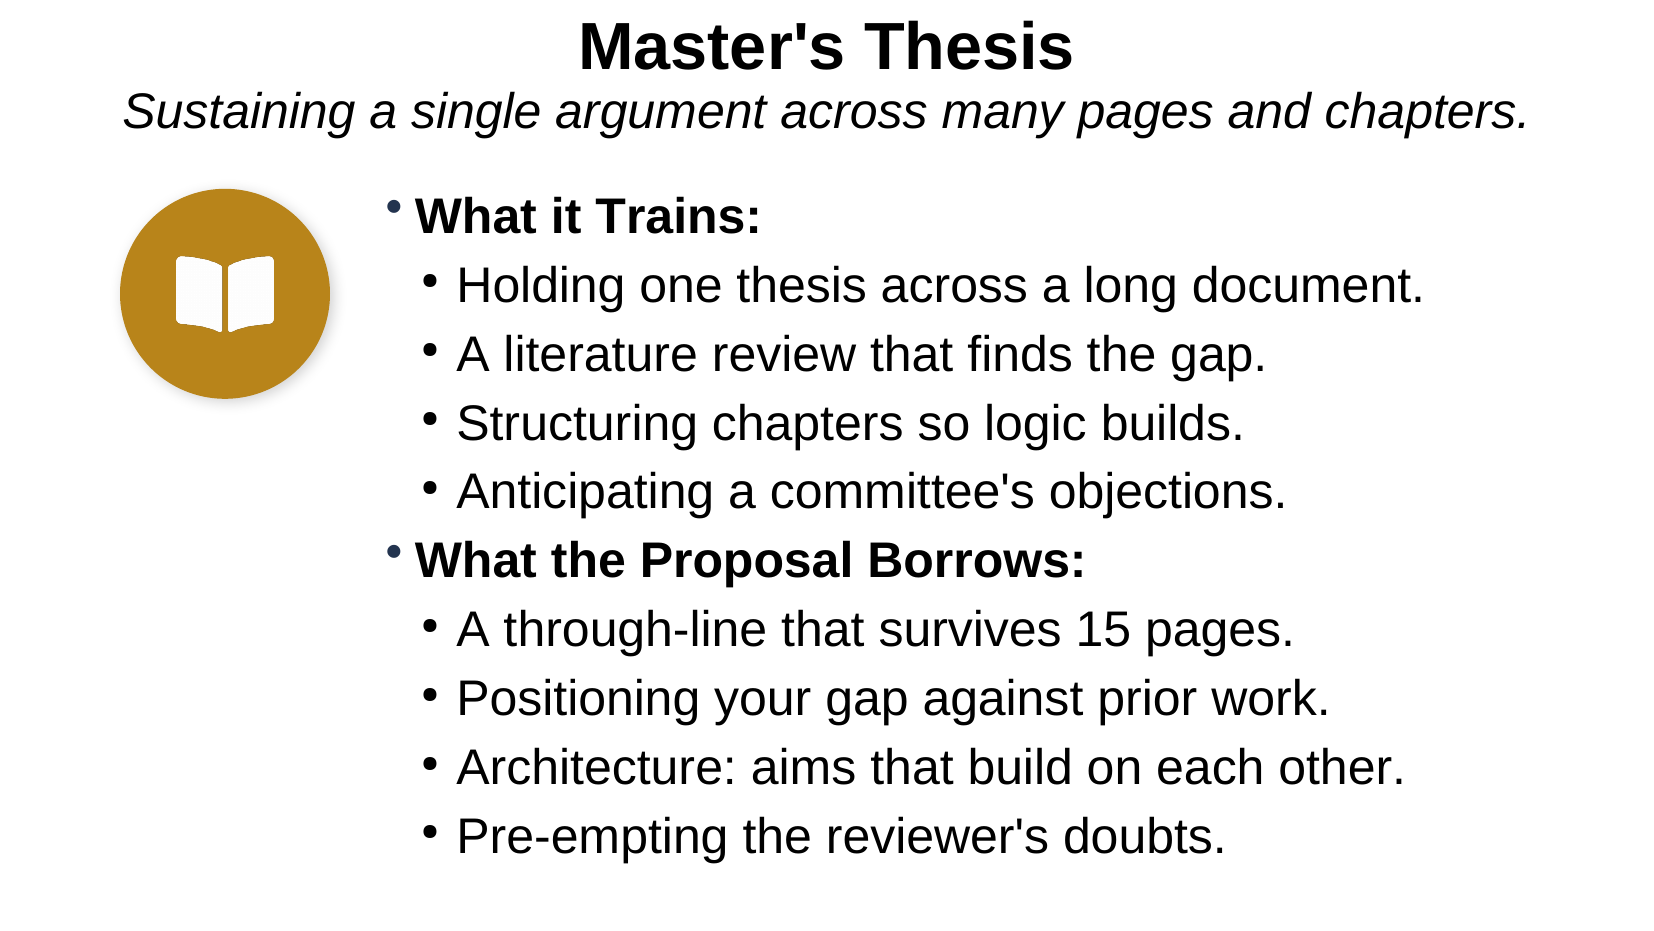

# Master's Thesis Sustaining a single argument across many pages and chapters.
What it Trains:
Holding one thesis across a long document.
A literature review that finds the gap.
Structuring chapters so logic builds.
Anticipating a committee's objections.
What the Proposal Borrows:
A through-line that survives 15 pages.
Positioning your gap against prior work.
Architecture: aims that build on each other.
Pre-empting the reviewer's doubts.